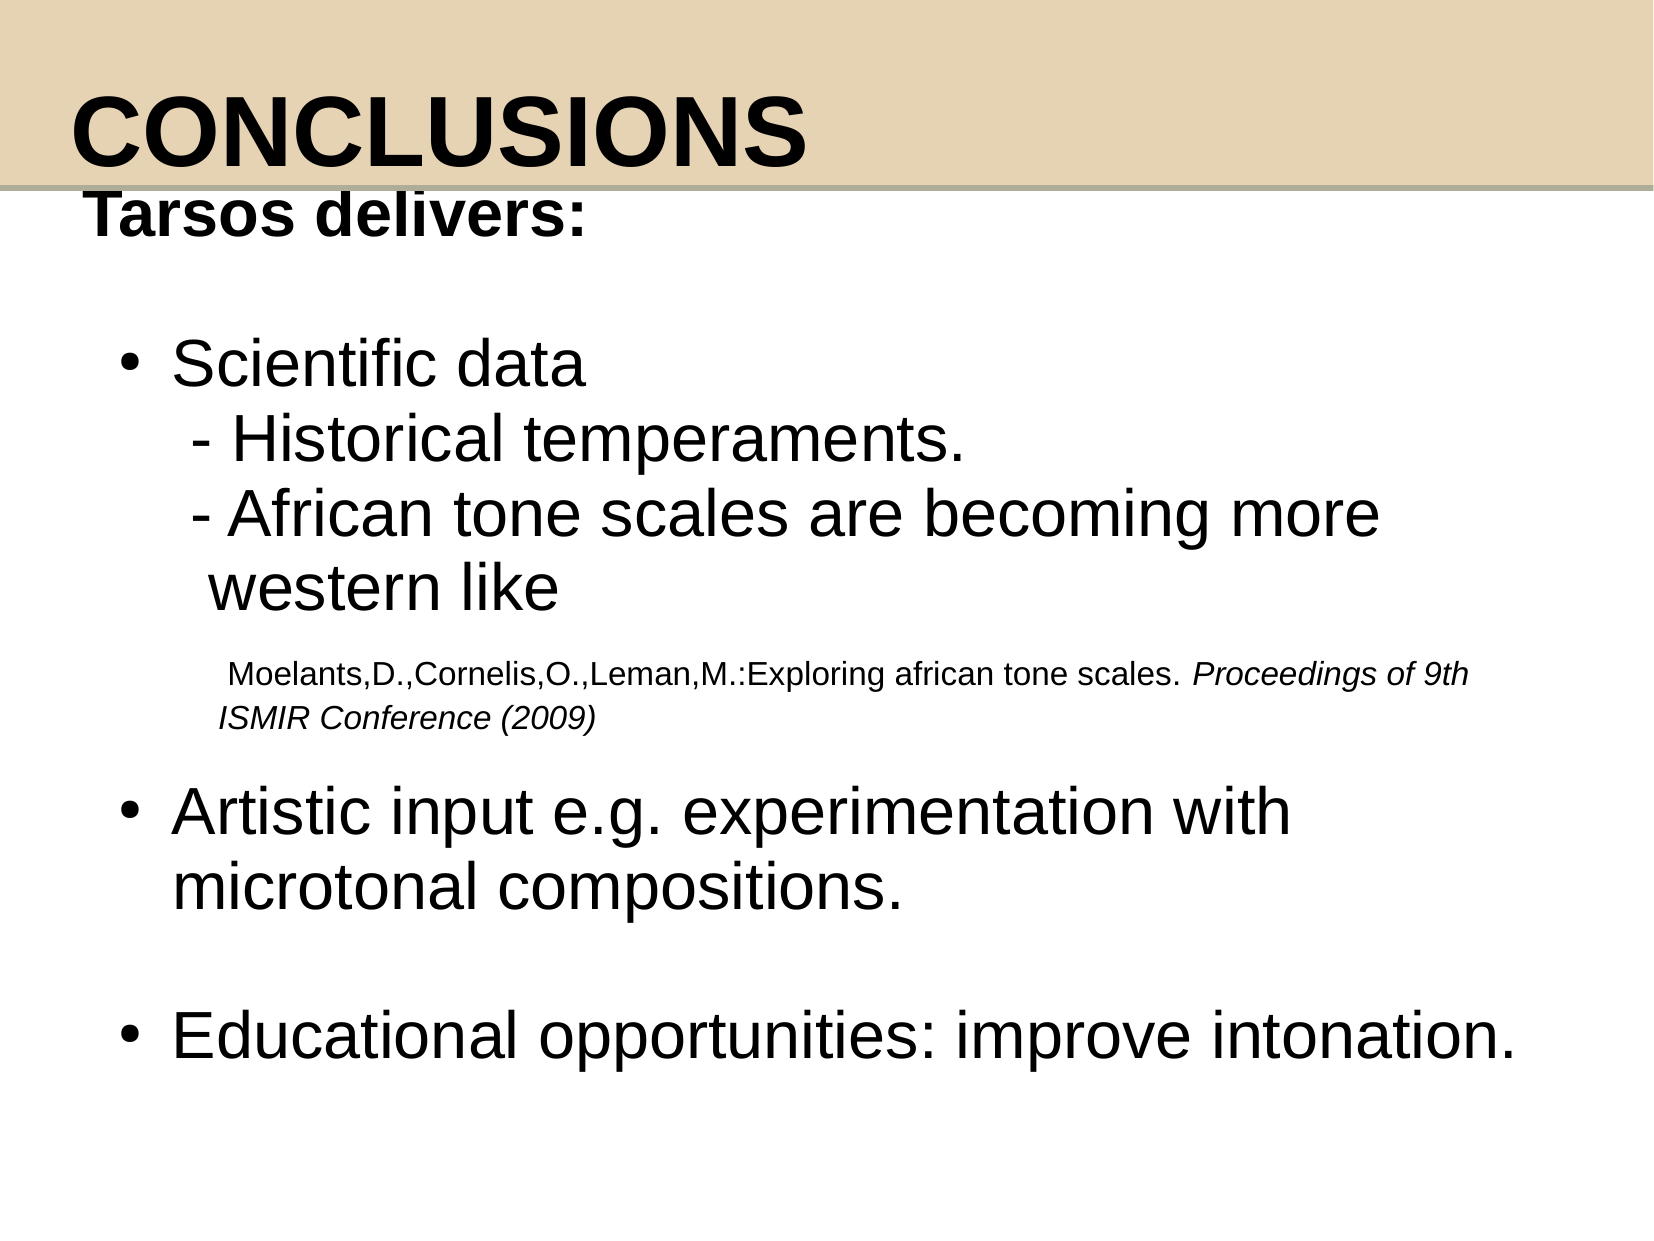

CONCLUSIONS
# Tarsos delivers:
 Scientific data
 - Historical temperaments.
 - African tone scales are becoming more western like
 Moelants,D.,Cornelis,O.,Leman,M.:Exploring african tone scales. Proceedings of 9th ISMIR Conference (2009)
 Artistic input e.g. experimentation with microtonal compositions.
 Educational opportunities: improve intonation.